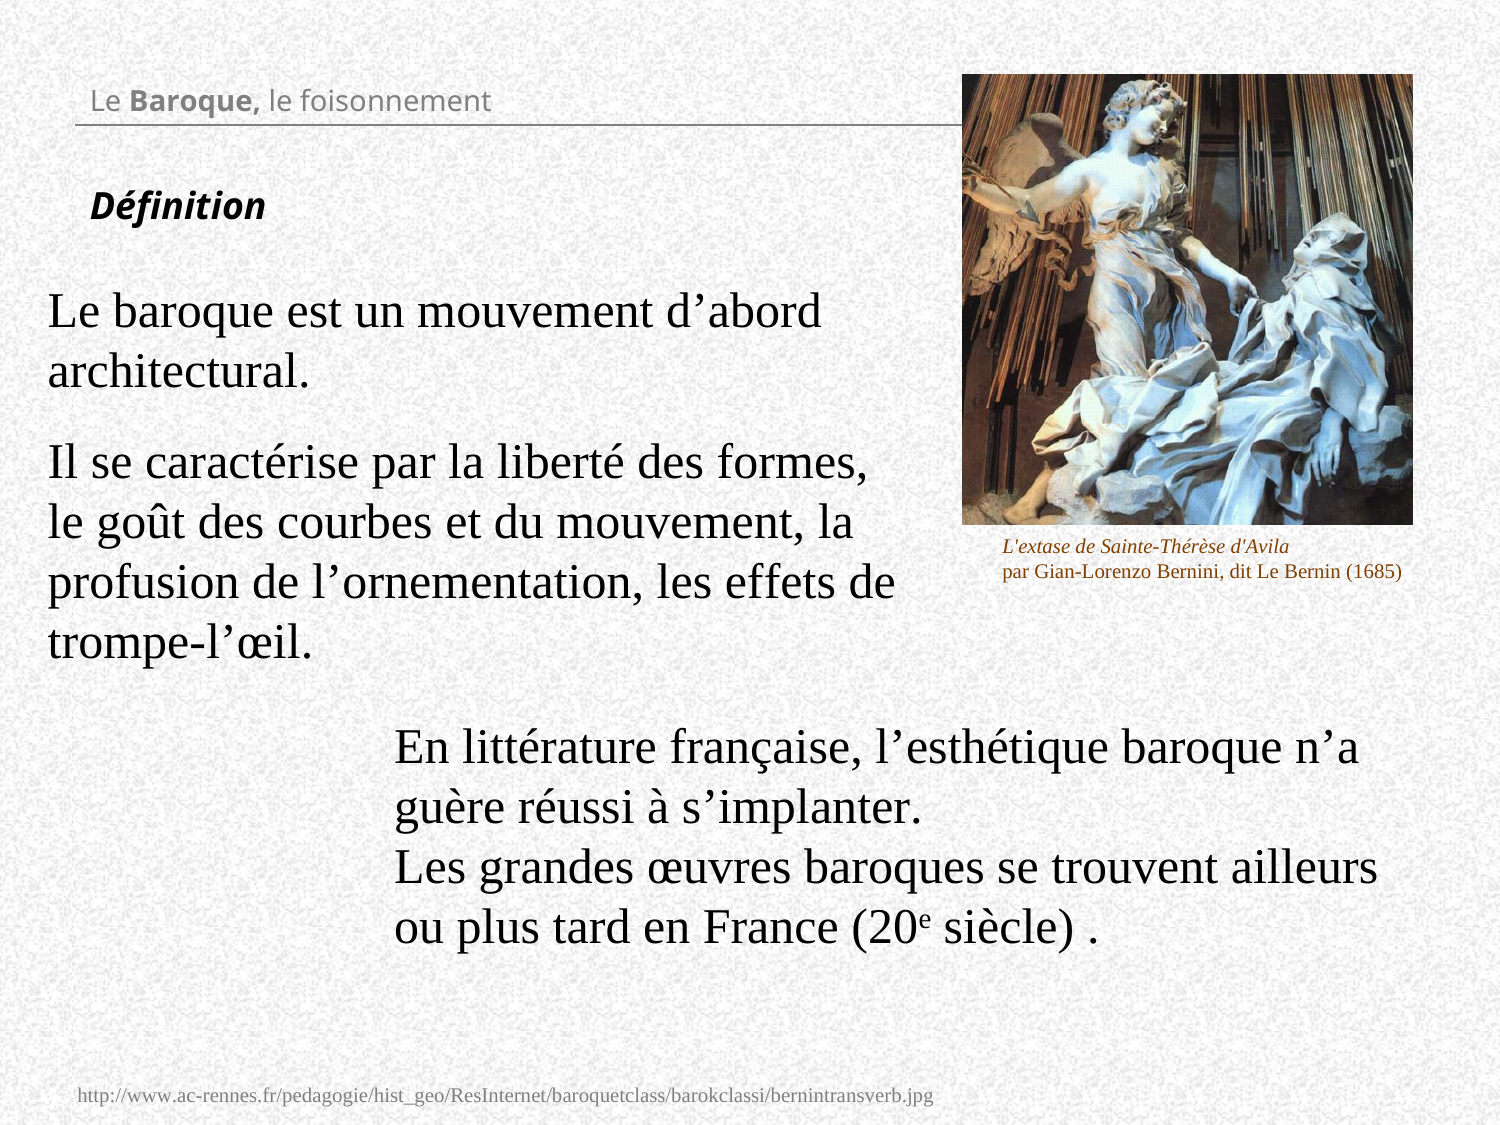

Le Baroque, le foisonnement
Définition
Le baroque est un mouvement d’abord architectural.
Il se caractérise par la liberté des formes, le goût des courbes et du mouvement, la profusion de l’ornementation, les effets de trompe-l’œil.
L'extase de Sainte-Thérèse d'Avila
par Gian-Lorenzo Bernini, dit Le Bernin (1685)
En littérature française, l’esthétique baroque n’a guère réussi à s’implanter.
Les grandes œuvres baroques se trouvent ailleurs ou plus tard en France (20e siècle) .
http://www.ac-rennes.fr/pedagogie/hist_geo/ResInternet/baroquetclass/barokclassi/bernintransverb.jpg